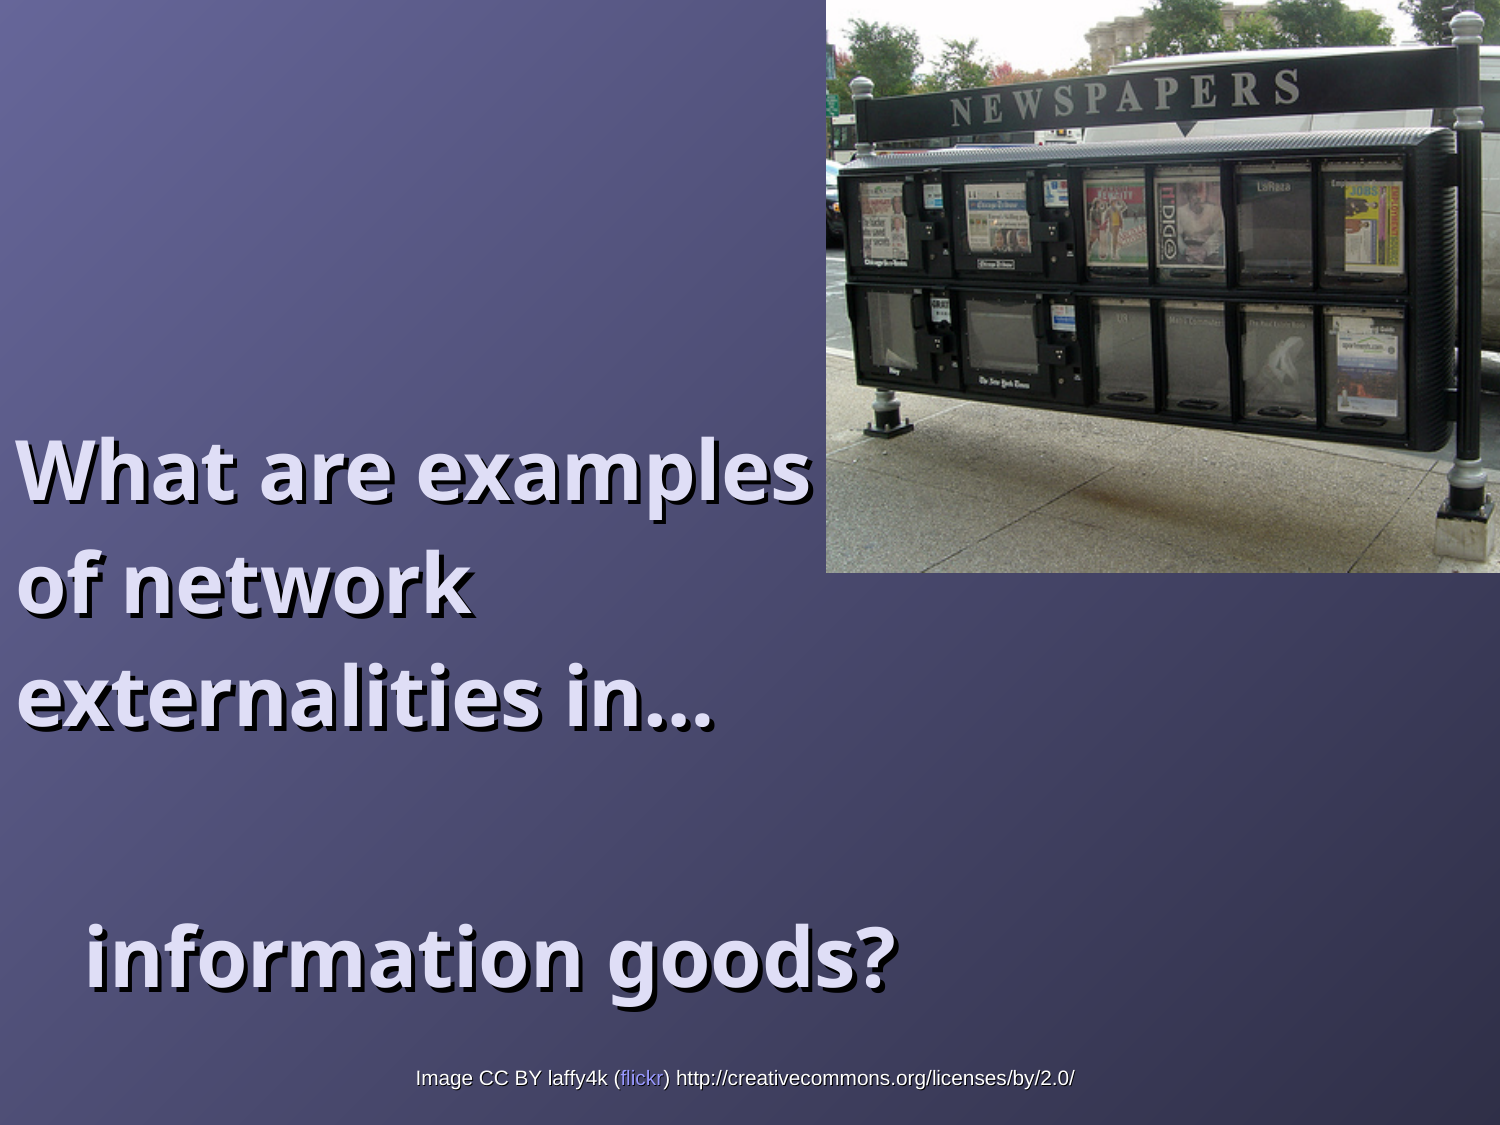

# What are examples of network externalities in…
information goods?
Image CC BY laffy4k (flickr) http://creativecommons.org/licenses/by/2.0/